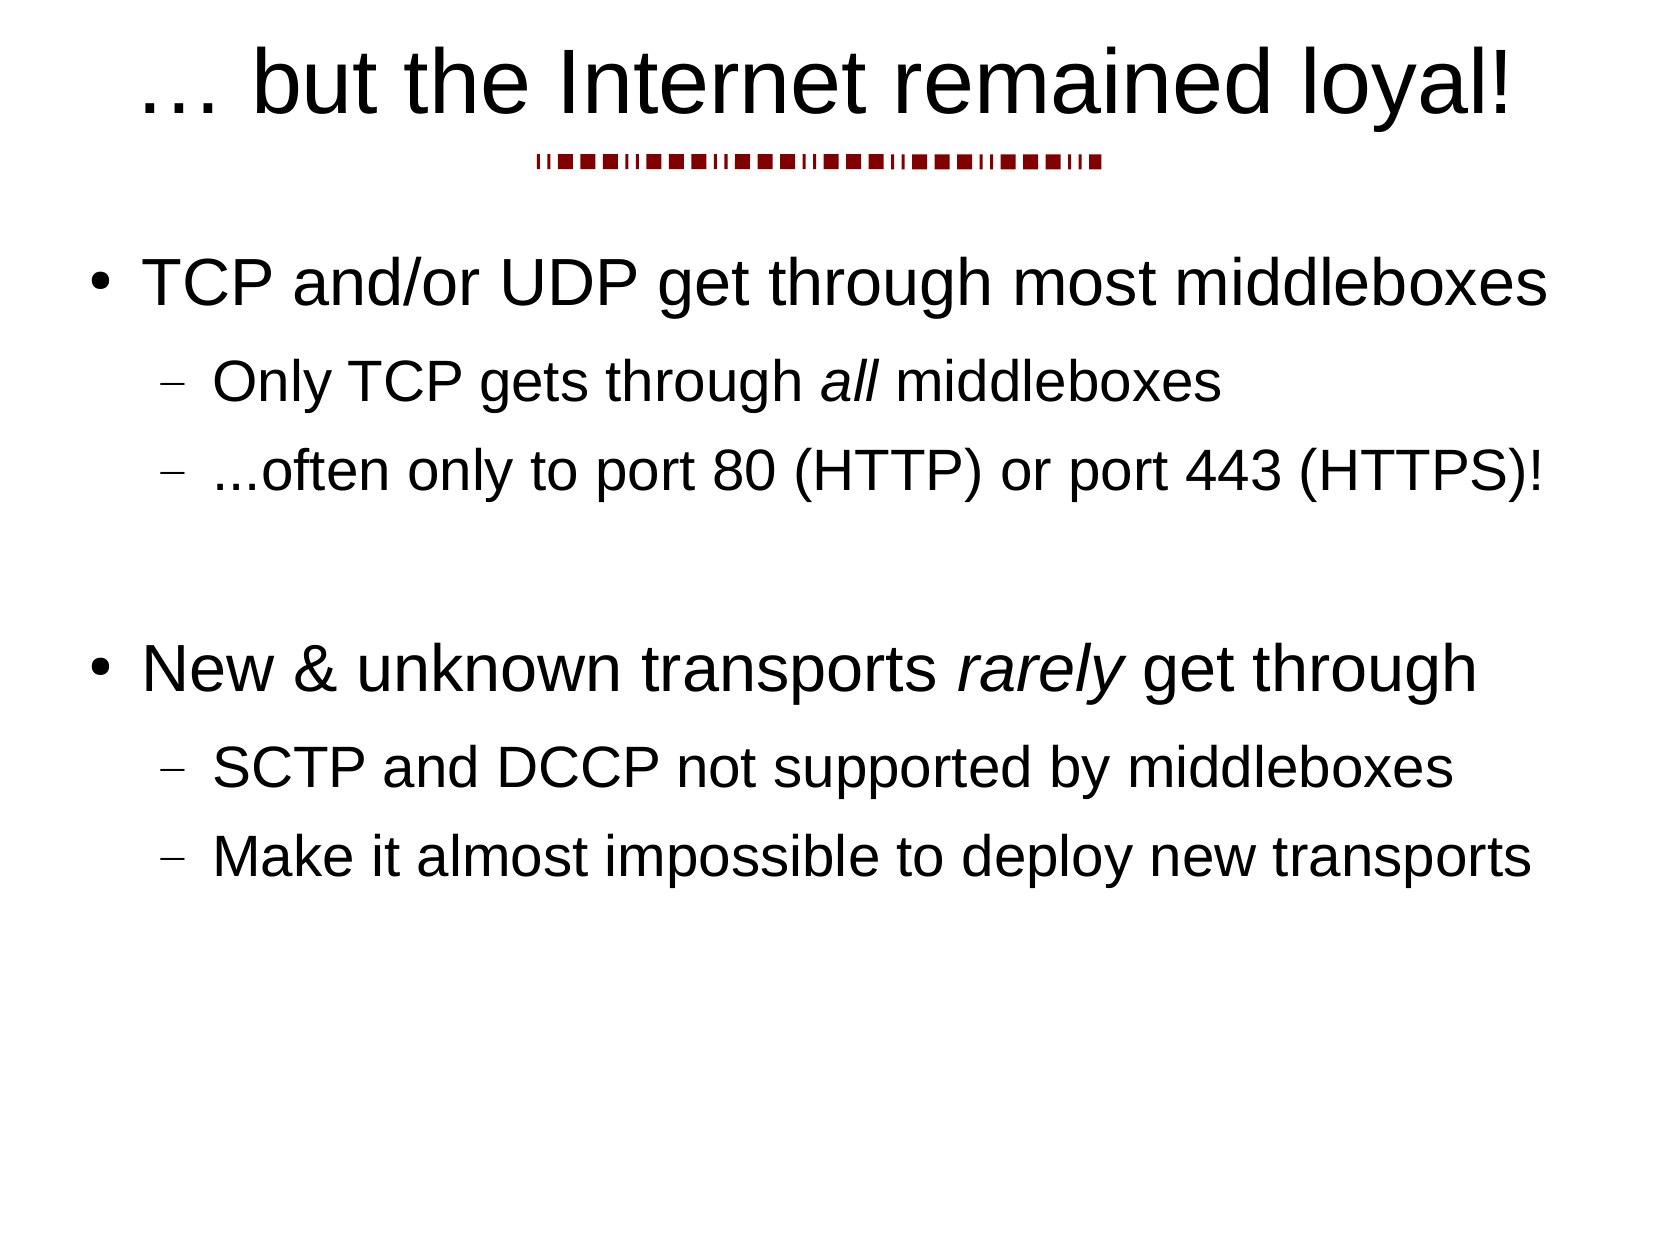

# … but the Internet remained loyal!
TCP and/or UDP get through most middleboxes
Only TCP gets through all middleboxes
...often only to port 80 (HTTP) or port 443 (HTTPS)!
New & unknown transports rarely get through
SCTP and DCCP not supported by middleboxes
Make it almost impossible to deploy new transports